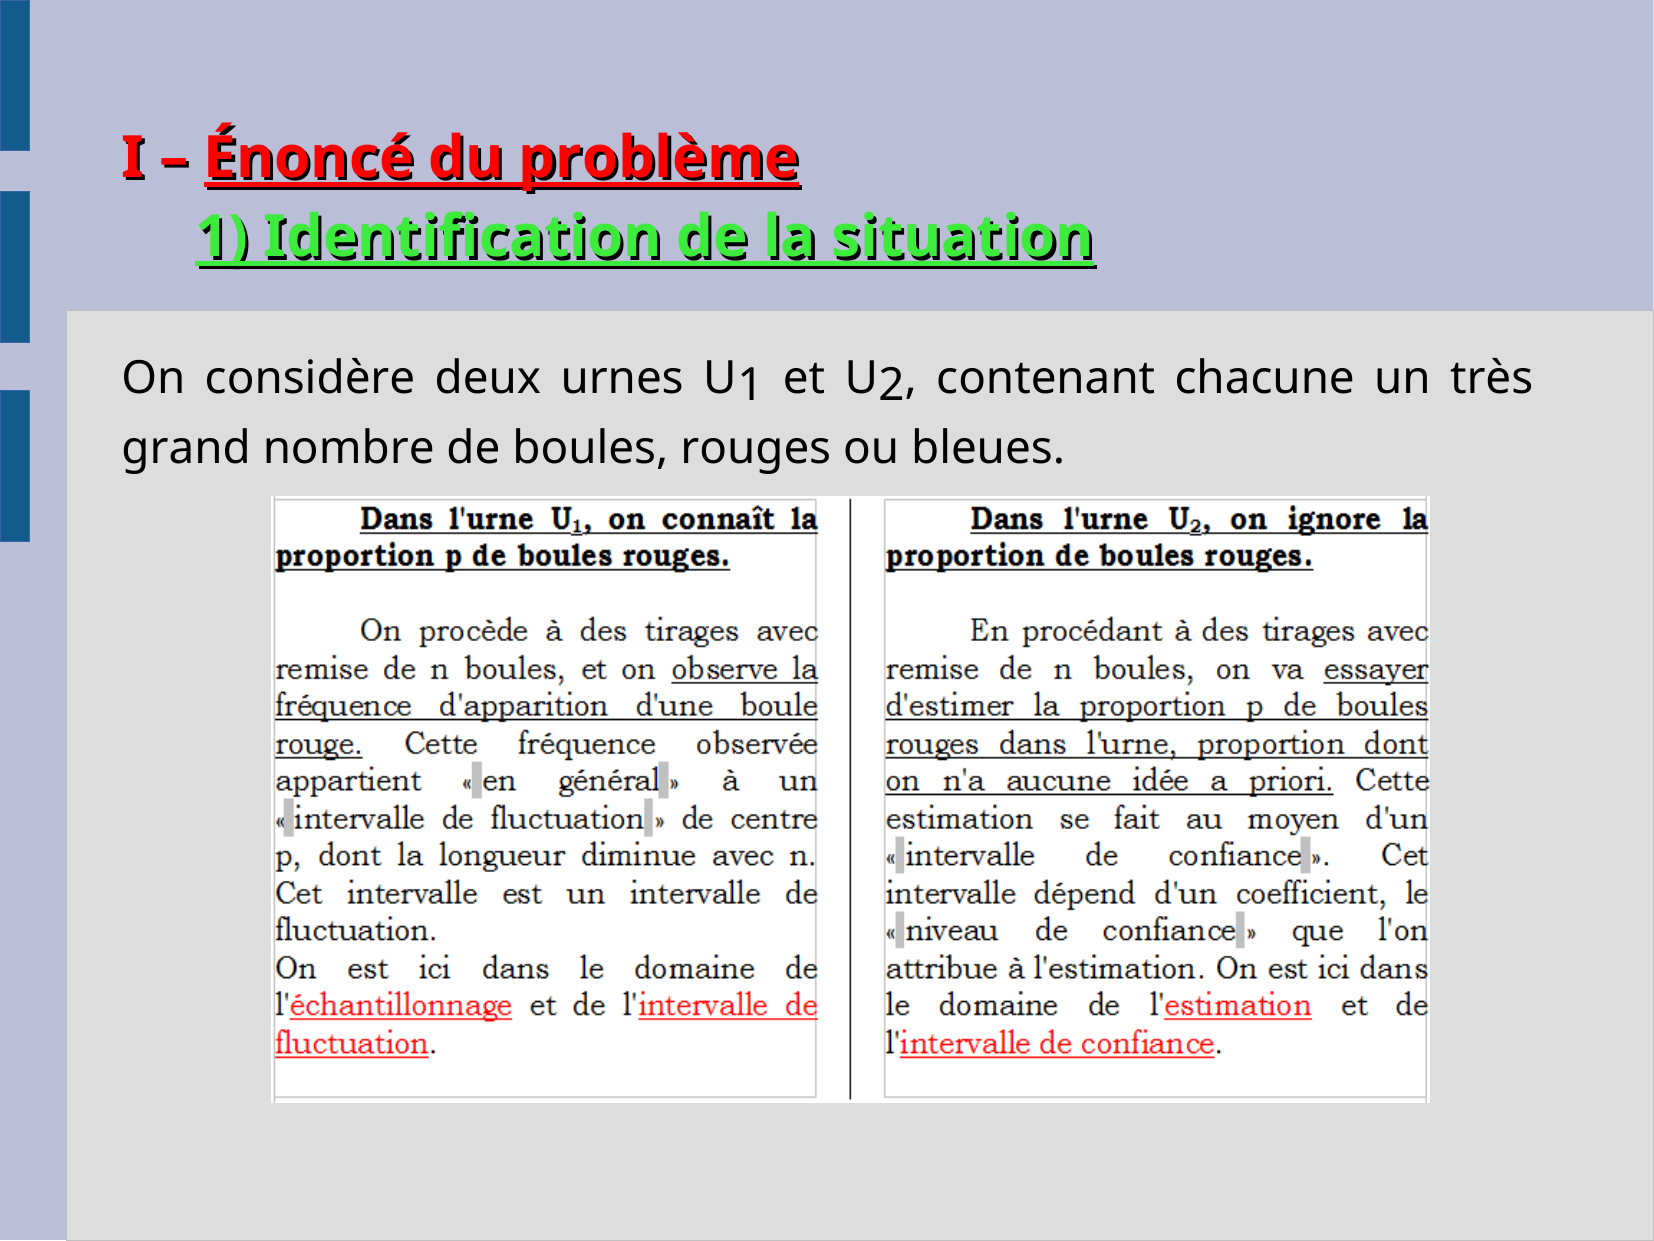

# I – Énoncé du problème 1) Identification de la situation
On considère deux urnes U1 et U2, contenant chacune un très grand nombre de boules, rouges ou bleues.